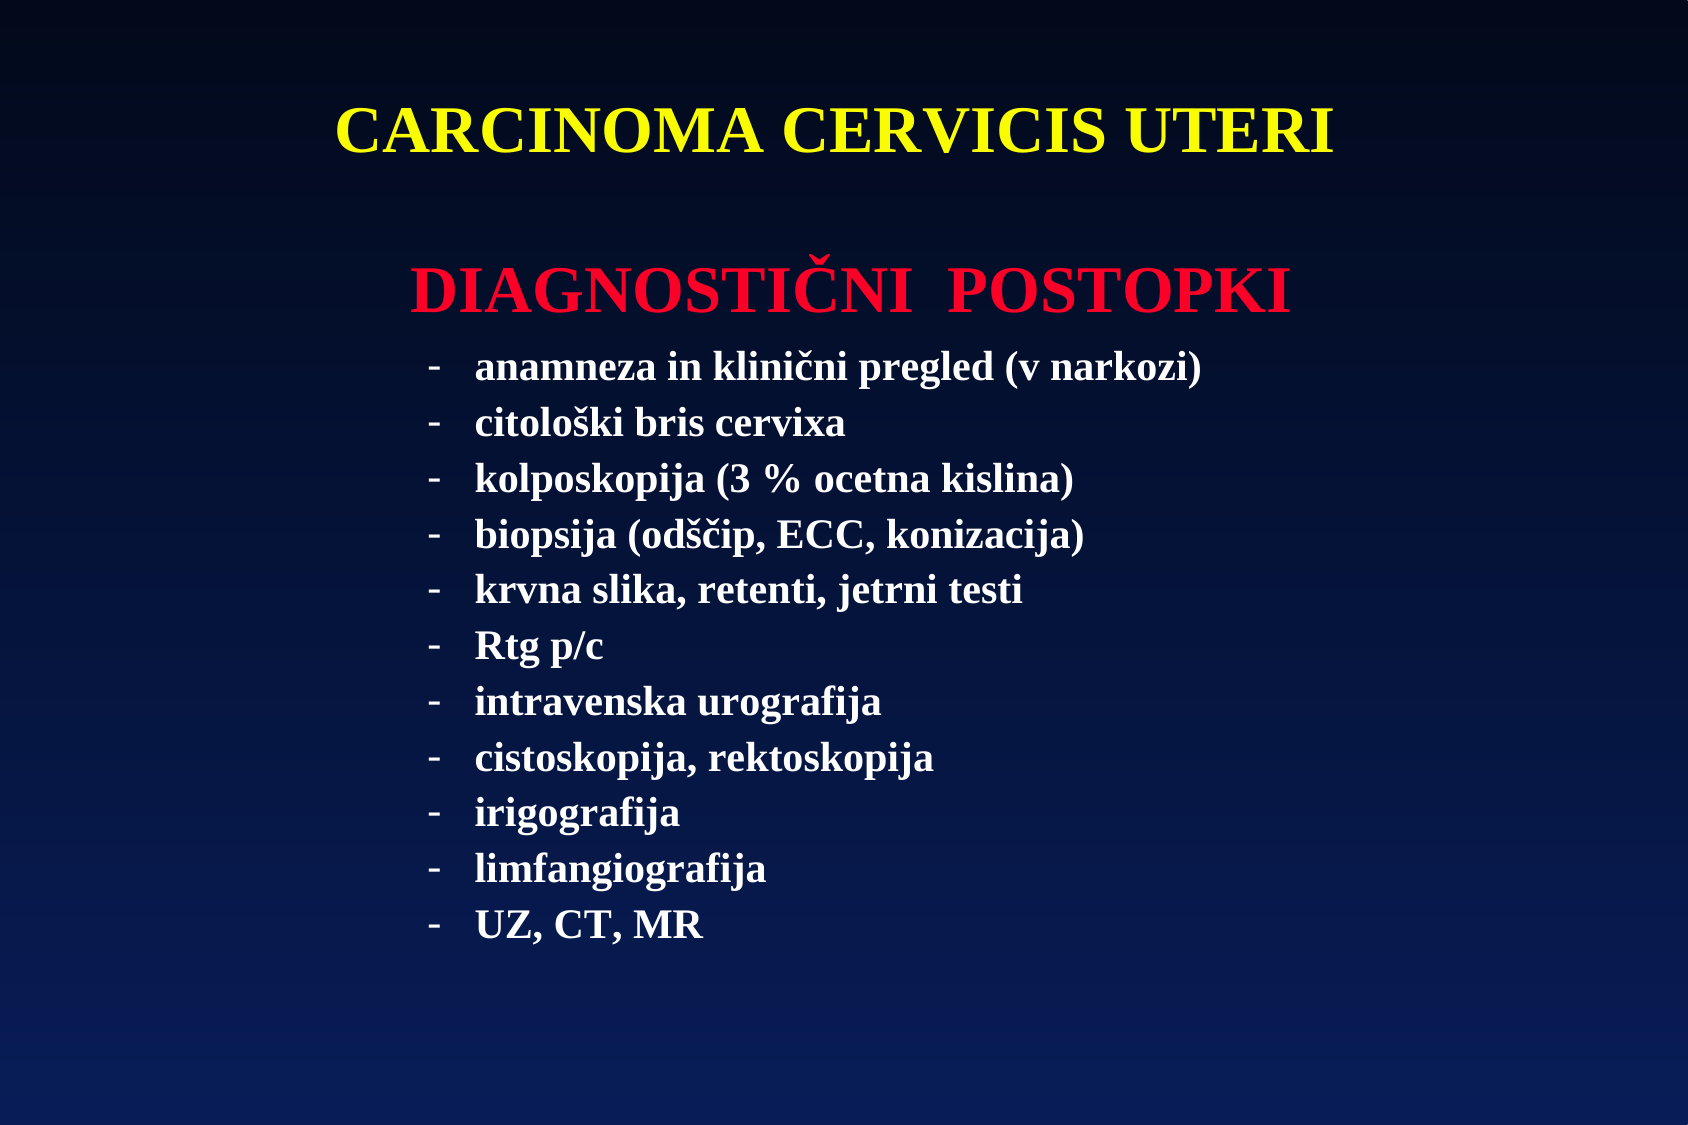

# CARCINOMA CERVICIS UTERI DIAGNOSTIČNI POSTOPKI
anamneza in klinični pregled (v narkozi)
citološki bris cervixa
kolposkopija (3 % ocetna kislina)
biopsija (odščip, ECC, konizacija)
krvna slika, retenti, jetrni testi
Rtg p/c
intravenska urografija
cistoskopija, rektoskopija
irigografija
limfangiografija
UZ, CT, MR